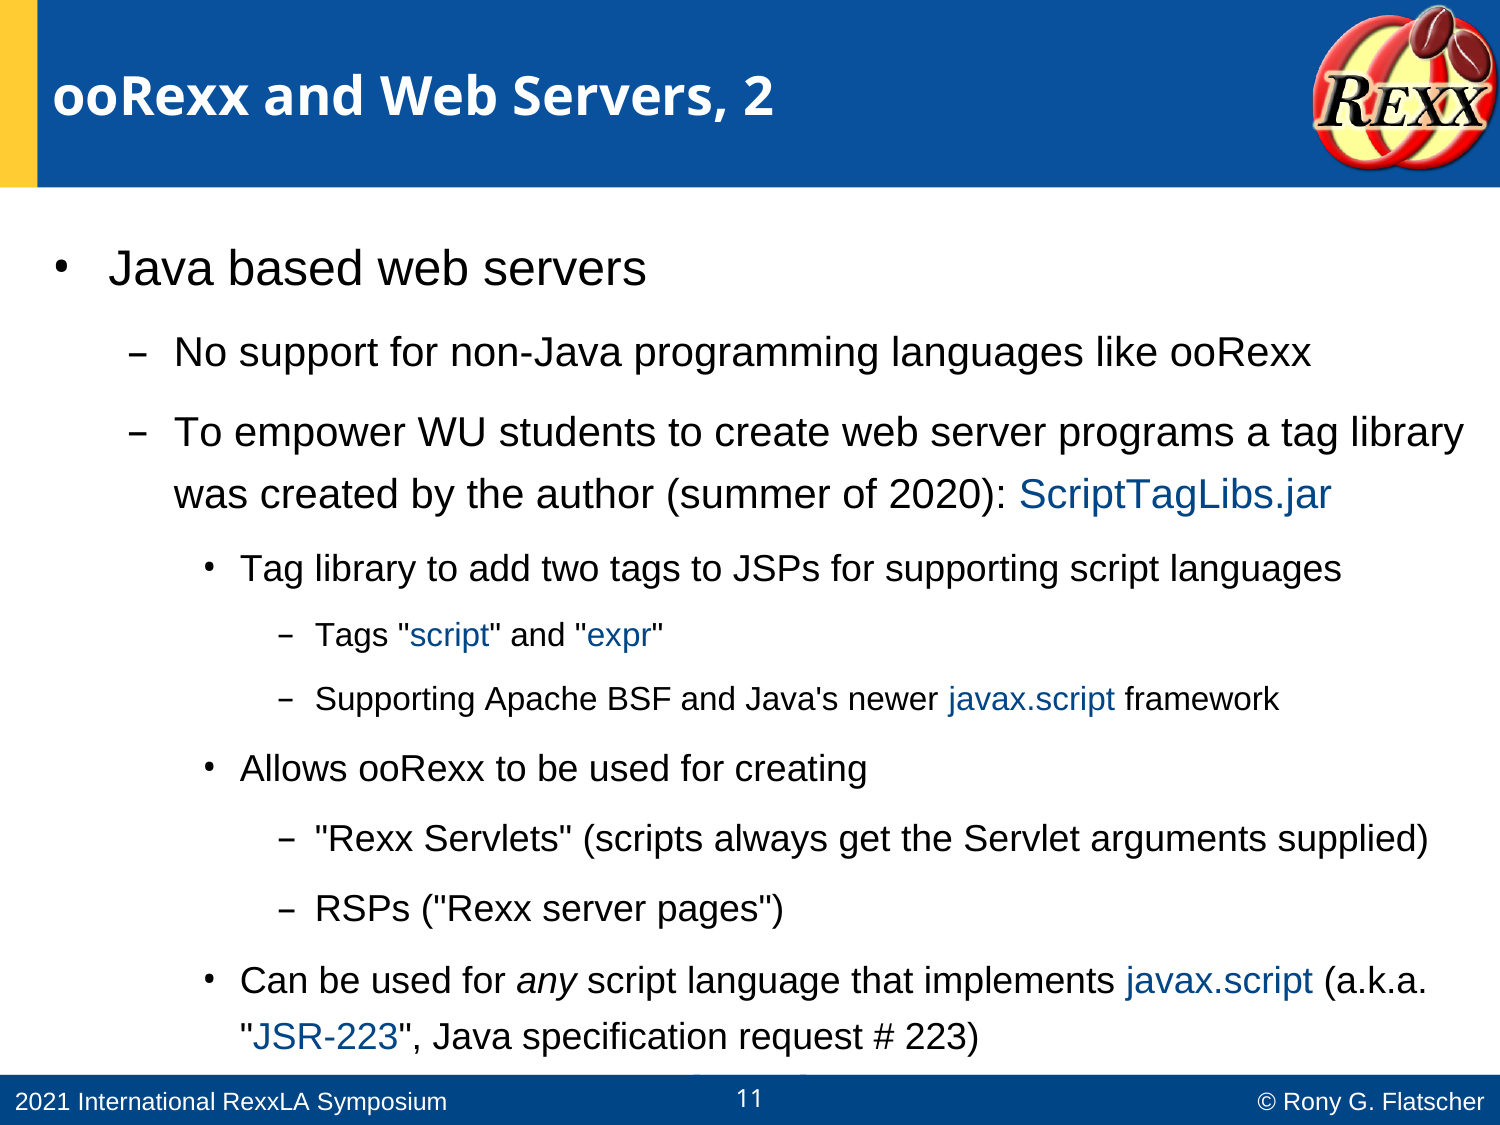

# ooRexx and Web Servers, 2
Java based web servers
No support for non-Java programming languages like ooRexx
To empower WU students to create web server programs a tag library was created by the author (summer of 2020): ScriptTagLibs.jar
Tag library to add two tags to JSPs for supporting script languages
Tags "script" and "expr"
Supporting Apache BSF and Java's newer javax.script framework
Allows ooRexx to be used for creating
"Rexx Servlets" (scripts always get the Servlet arguments supplied)
RSPs ("Rexx server pages")
Can be used for any script language that implements javax.script (a.k.a. "JSR-223", Java specification request # 223)